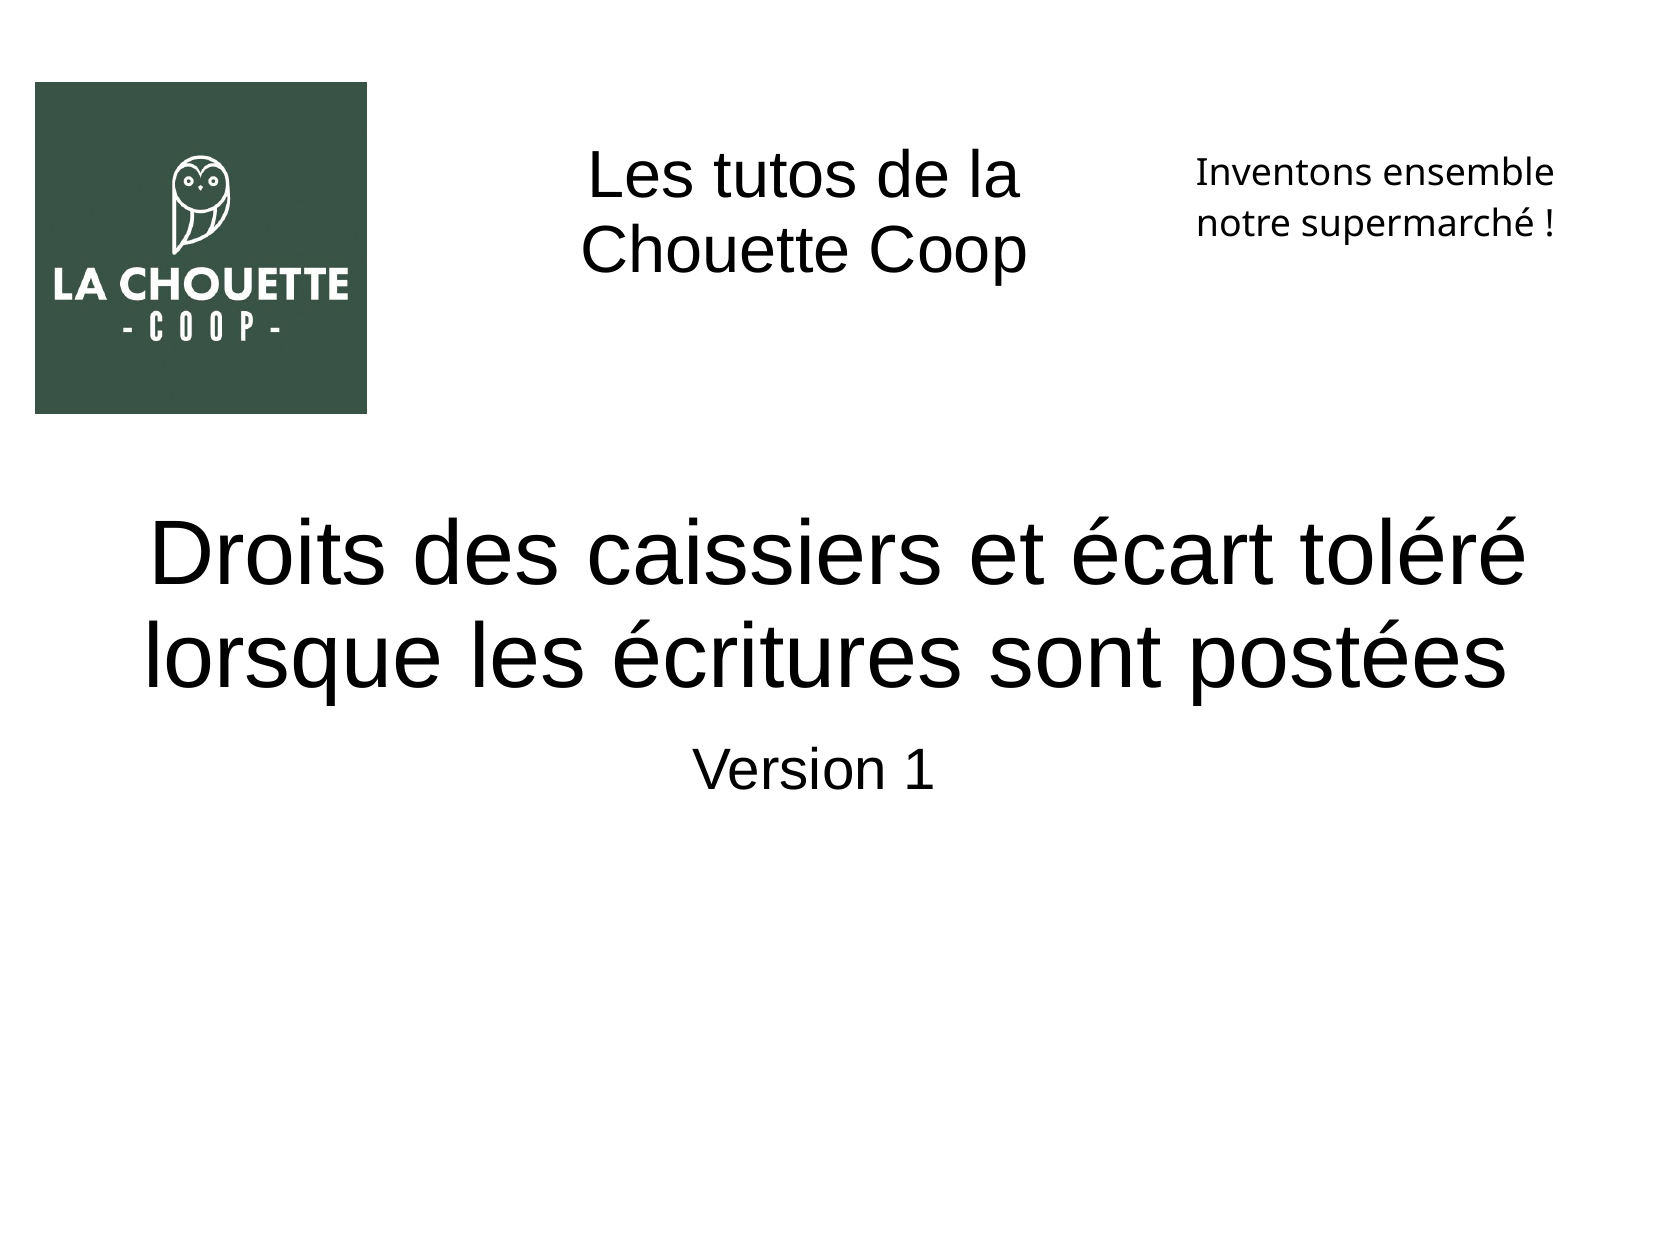

Les tutos de la Chouette Coop
Inventons ensemble
notre supermarché !
# Droits des caissiers et écart toléré lorsque les écritures sont postées Version 1